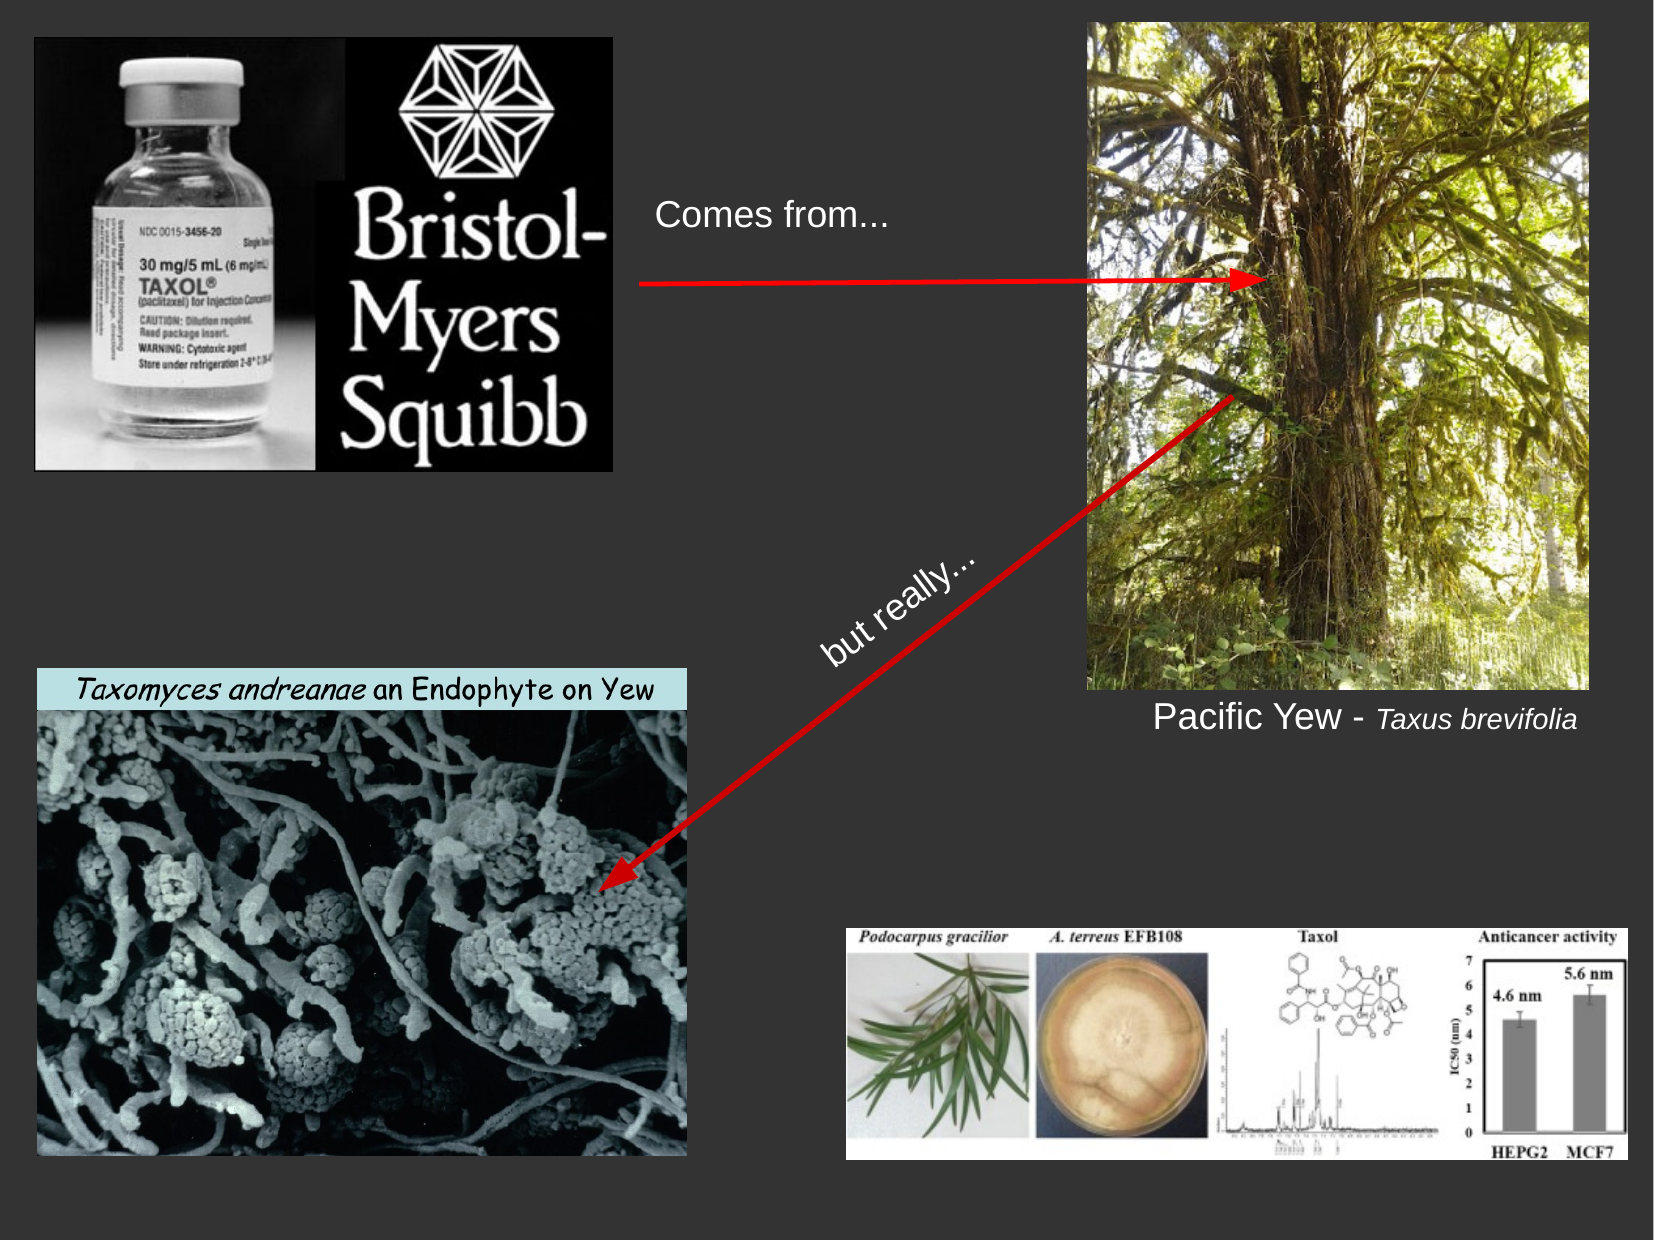

Comes from...
but really...
Pacific Yew - Taxus brevifolia